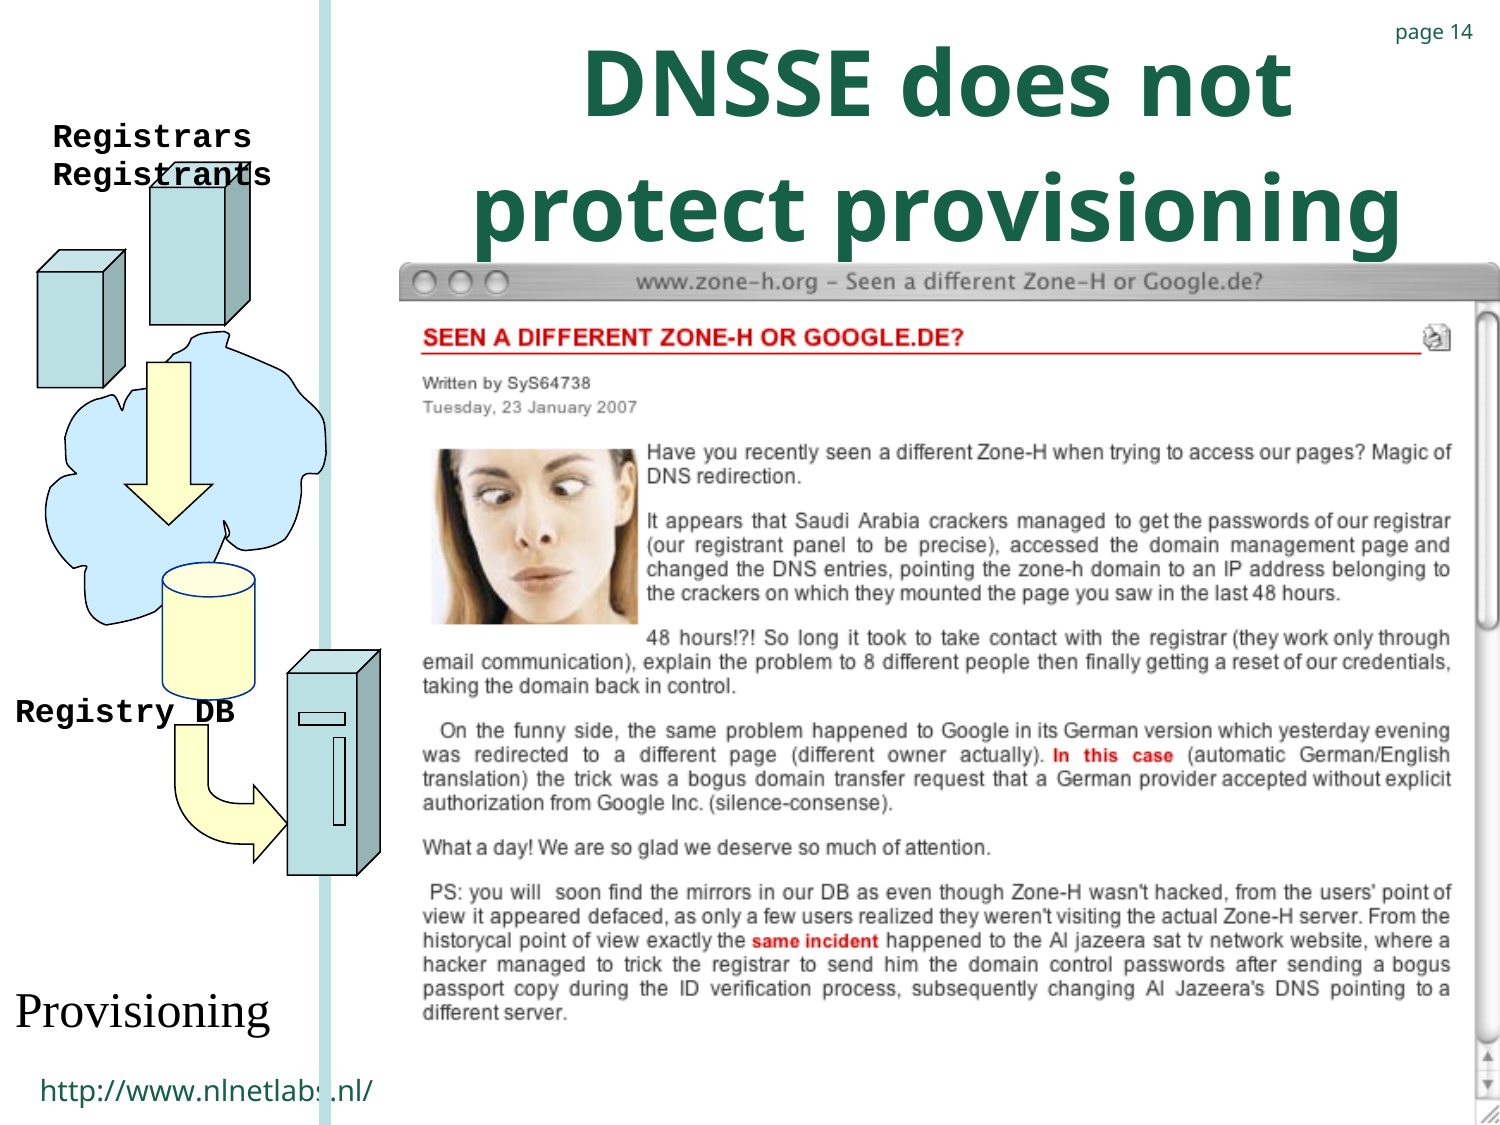

# DNSSE does not protect provisioning
Registrars
Registrants
Registry DB
Provisioning